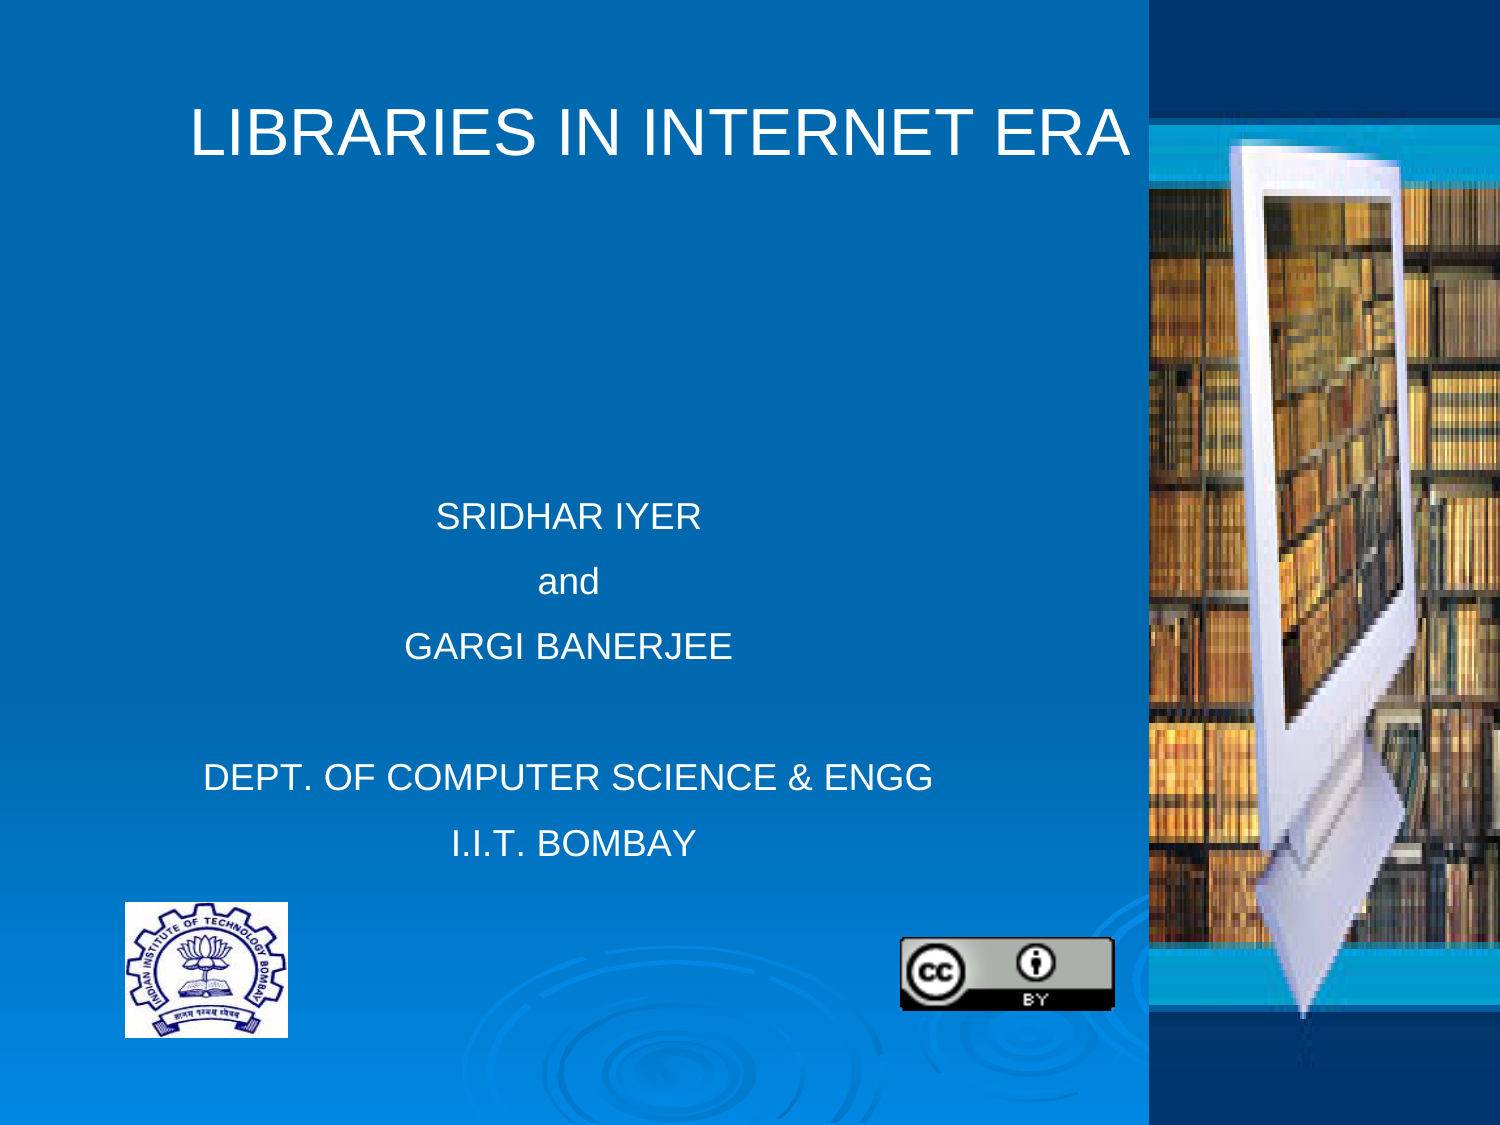

LIBRARIES IN INTERNET ERA
SRIDHAR IYER
and
GARGI BANERJEE
DEPT. OF COMPUTER SCIENCE & ENGG
 I.I.T. BOMBAY